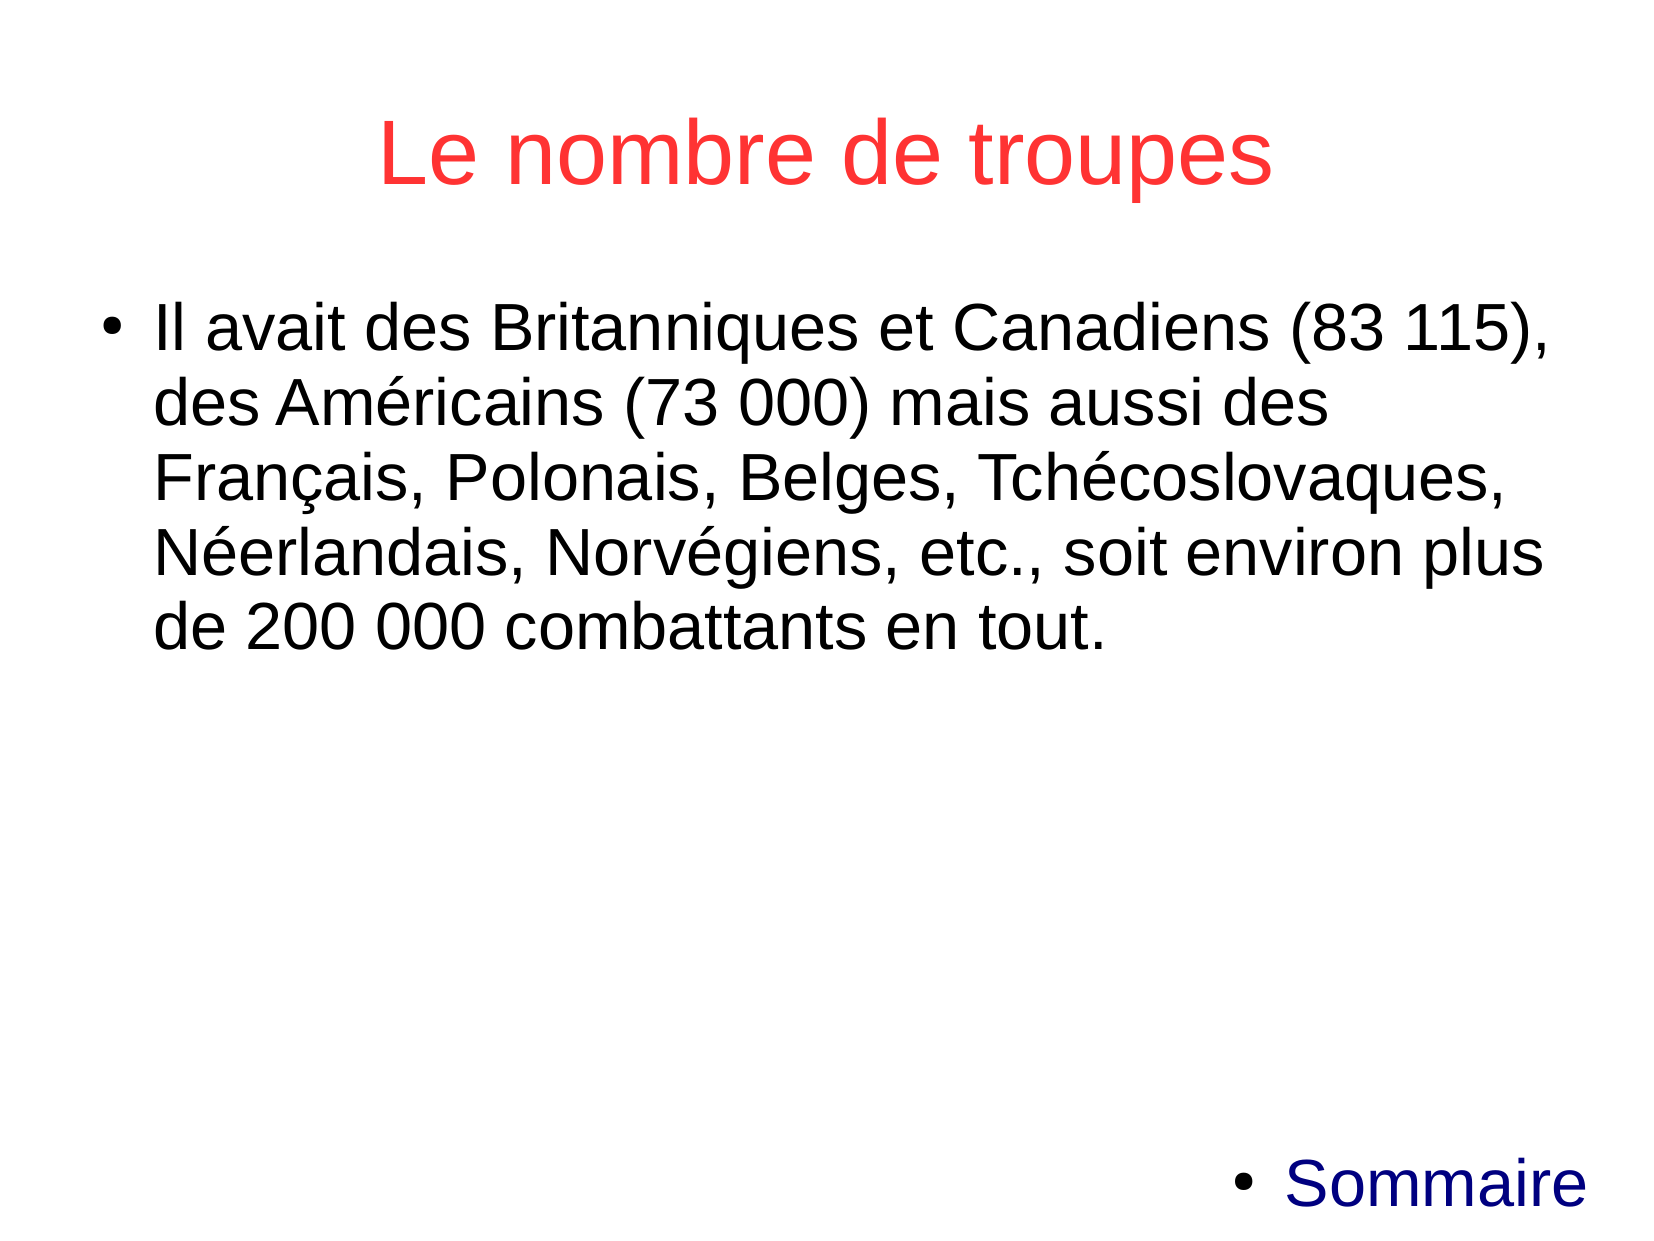

# Le nombre de troupes
Il avait des Britanniques et Canadiens (83 115), des Américains (73 000) mais aussi des Français, Polonais, Belges, Tchécoslovaques, Néerlandais, Norvégiens, etc., soit environ plus de 200 000 combattants en tout.
Sommaire